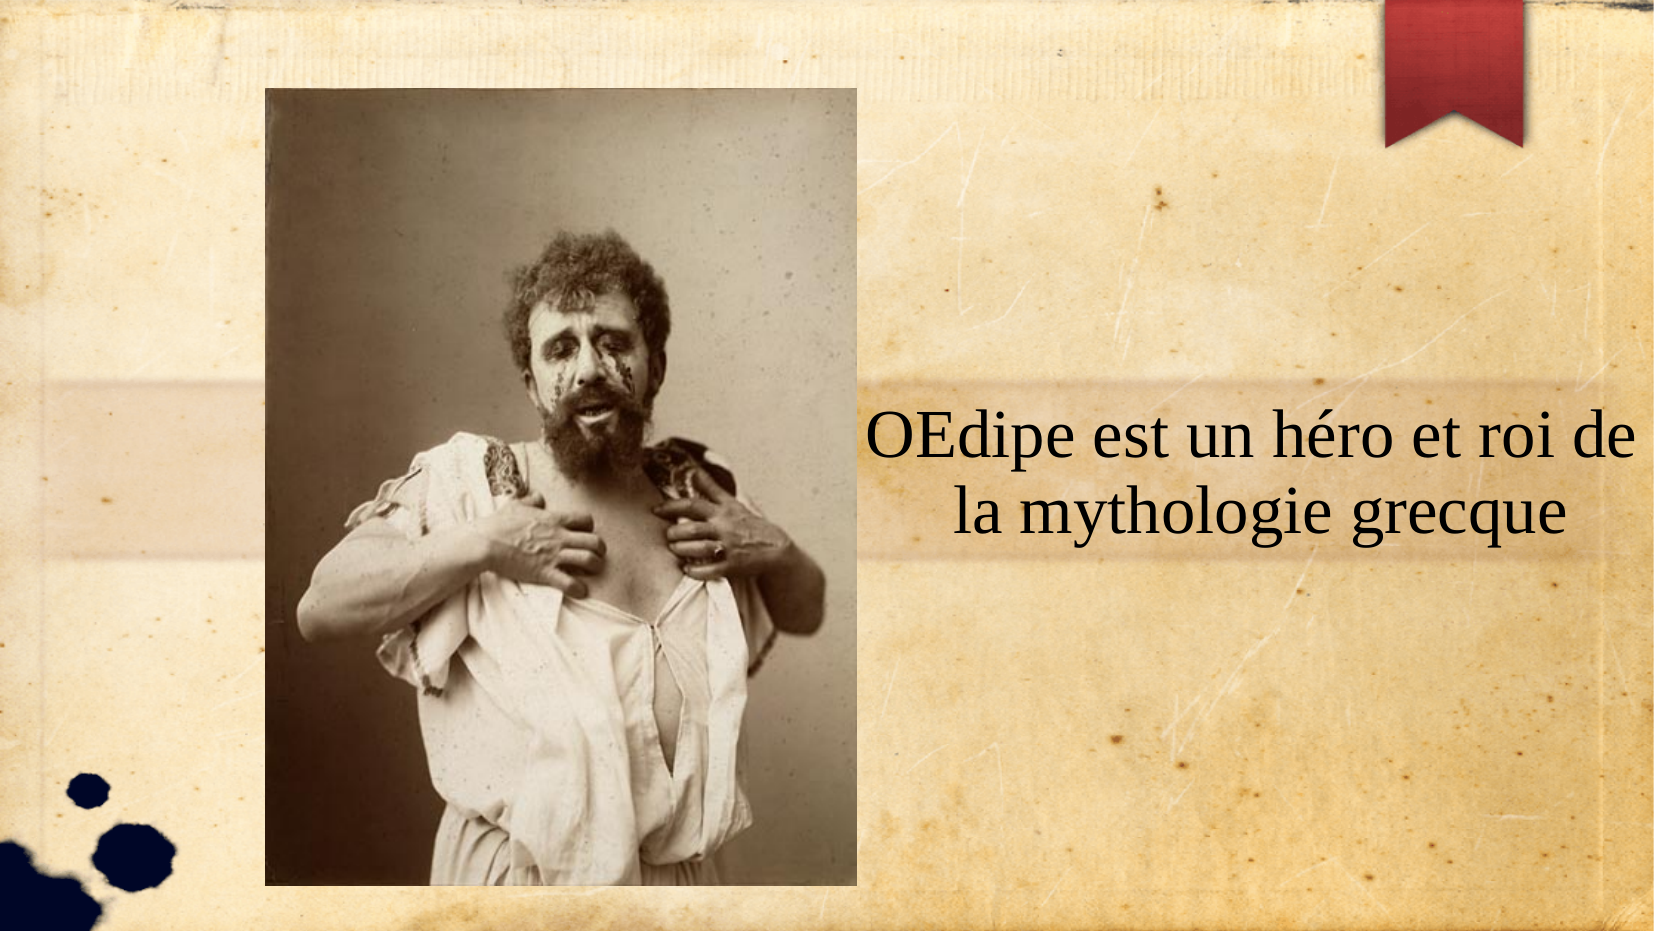

# OEdipe est un héro et roi de la mythologie grecque